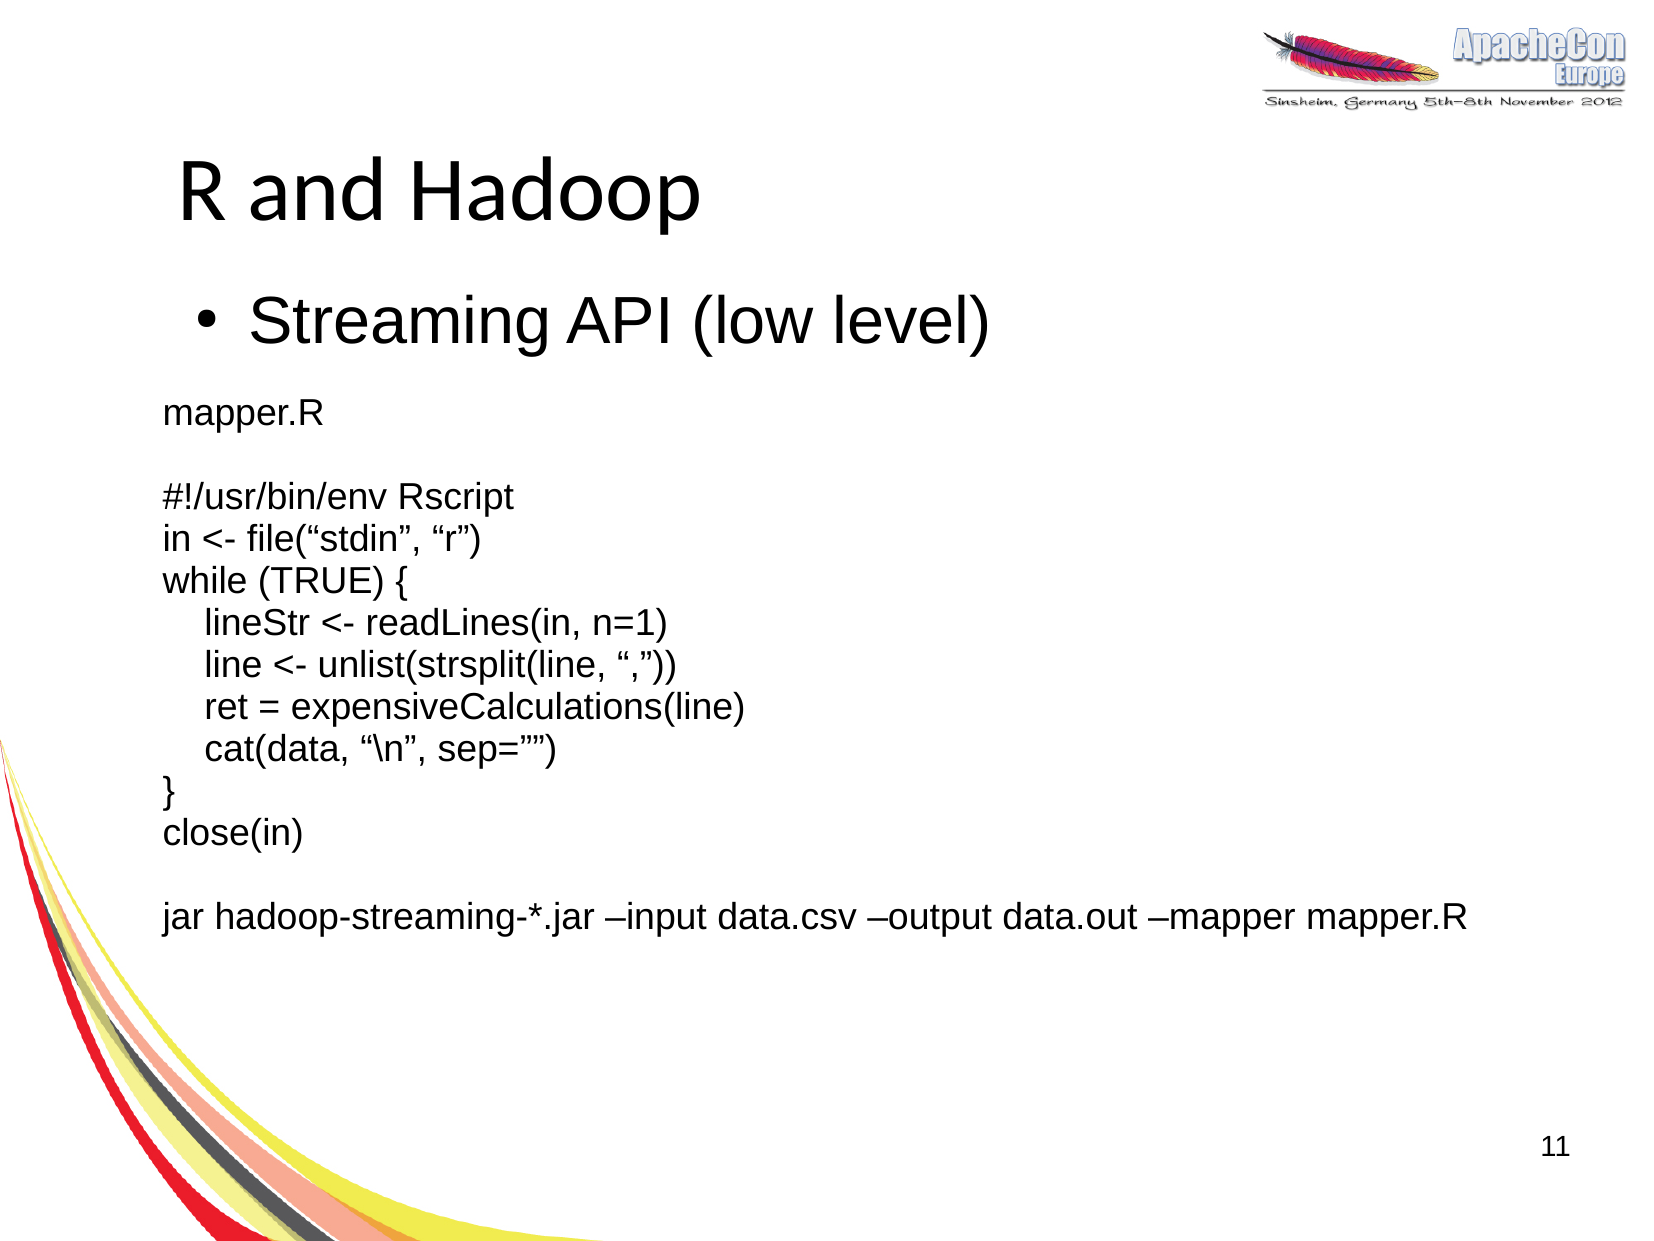

# R and Hadoop
Streaming API (low level)
mapper.R
#!/usr/bin/env Rscript
in <- file(“stdin”, “r”)
while (TRUE) {
 lineStr <- readLines(in, n=1)
 line <- unlist(strsplit(line, “,”))
 ret = expensiveCalculations(line)
 cat(data, “\n”, sep=””)
}
close(in)
jar hadoop-streaming-*.jar –input data.csv –output data.out –mapper mapper.R
11